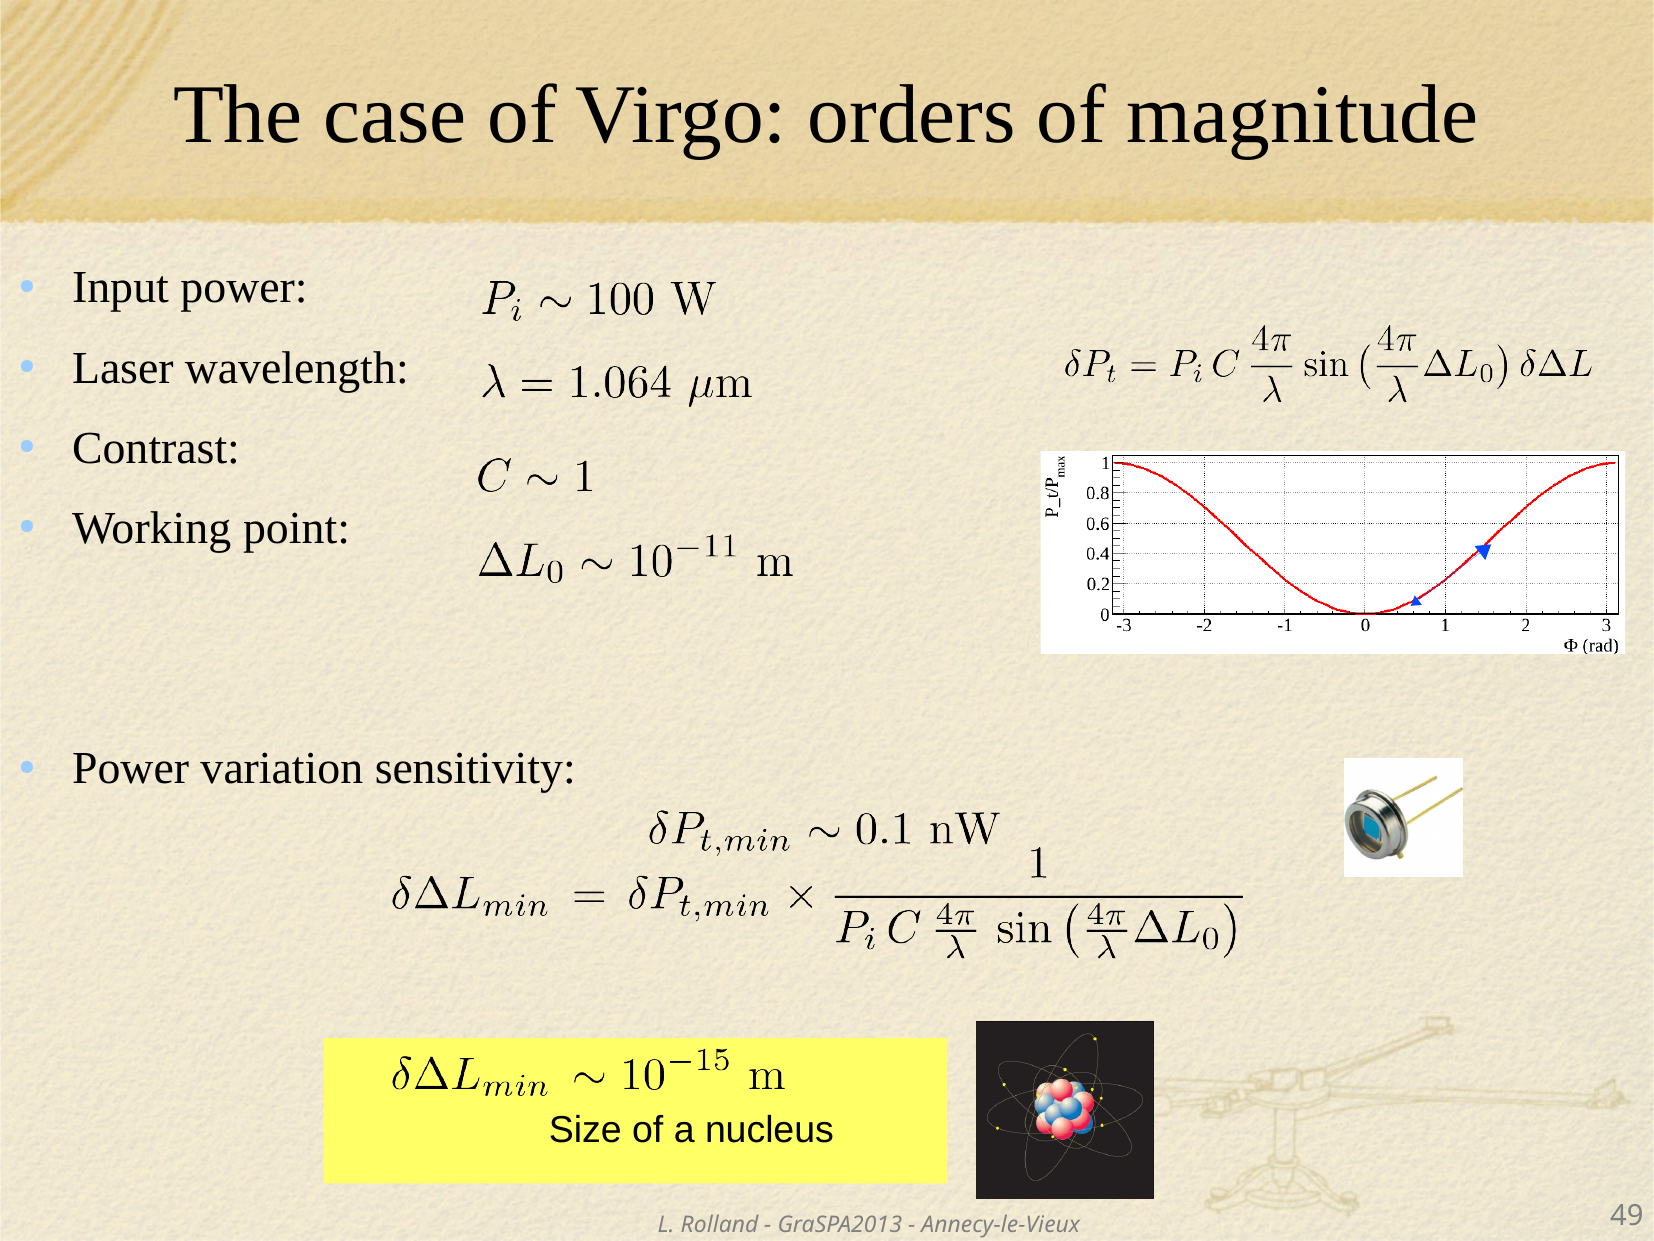

# The case of Virgo: orders of magnitude
Input power:
Laser wavelength:
Contrast:
Working point:
Power variation sensitivity:
Size of a nucleus